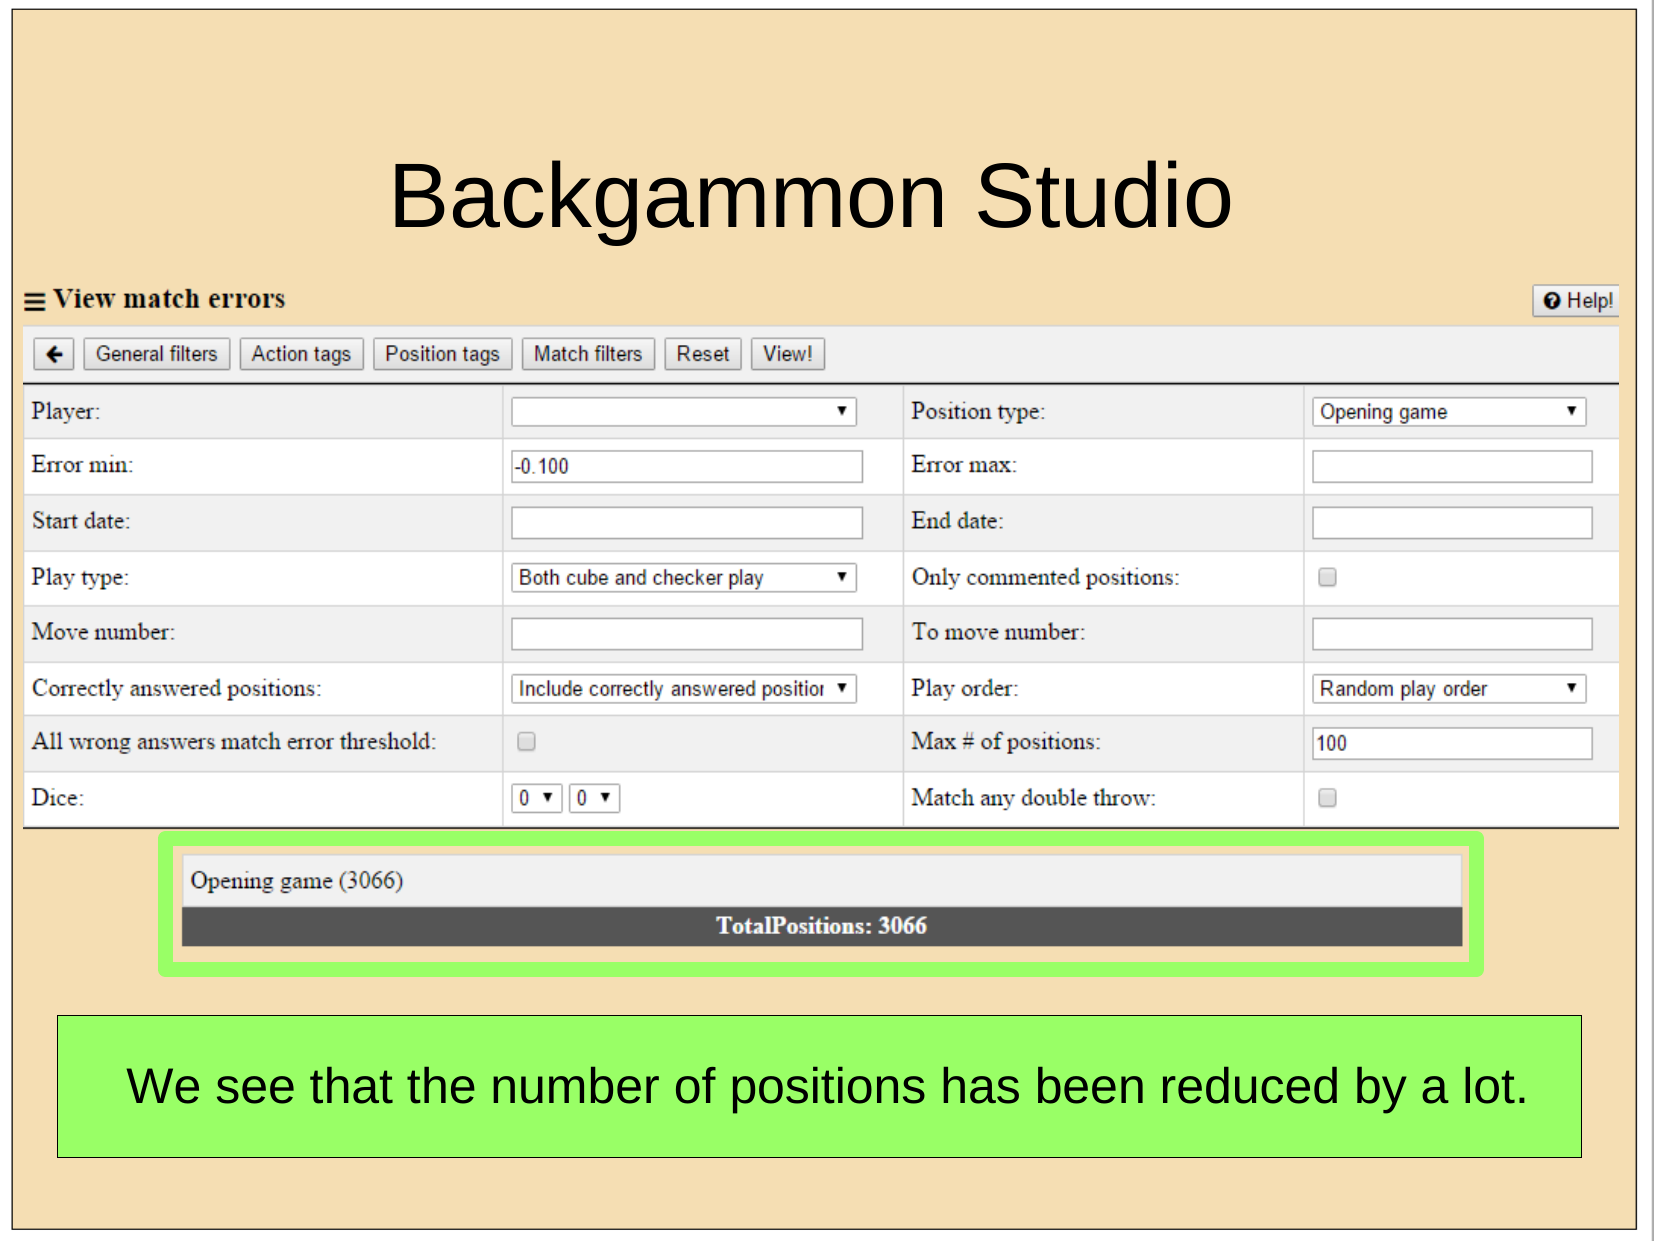

# Backgammon Studio
We see that the number of positions has been reduced by a lot.